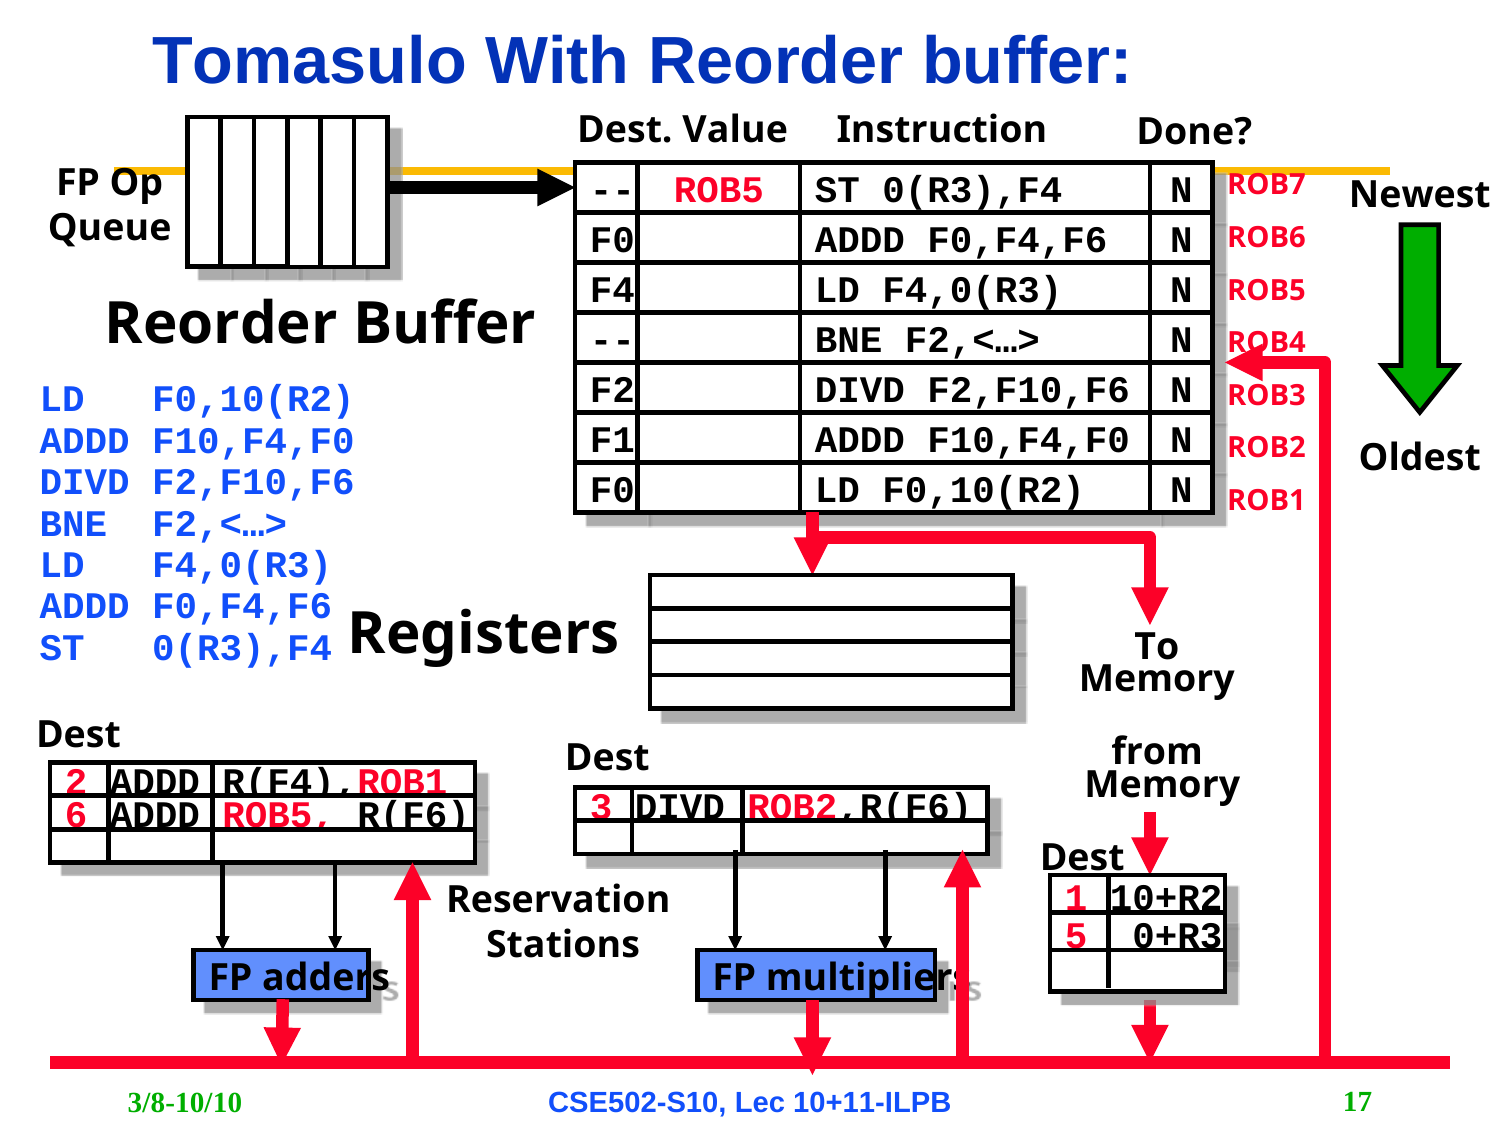

# Tomasulo With Reorder buffer:
Dest. Value Instruction
Done?
FP Op
Queue
ROB7
ROB6
ROB5
ROB4
ROB3
ROB2
ROB1
Newest
--
ROB5
ST 0(R3),F4
N
F0
ADDD F0,F4,F6
N
F4
LD F4,0(R3)
N
--
BNE F2,<…>
N
F2
DIVD F2,F10,F6
N
F10
ADDD F10,F4,F0
N
F0
LD F0,10(R2)
N
Reorder Buffer
LD F0,10(R2)
ADDD F10,F4,F0
DIVD F2,F10,F6
BNE F2,<…>
LD F4,0(R3)
ADDD F0,F4,F6
ST 0(R3),F4
Oldest
Registers
To
Memory
Dest
from
Memory
Dest
2 ADDD R(F4),ROB1
3 DIVD ROB2,R(F6)
6 ADDD ROB5, R(F6)
Dest
Reservation
Stations
1 10+R2
5 0+R3
FP adders
FP multipliers
3/8-10/10
CSE502-S10, Lec 10+11-ILPB